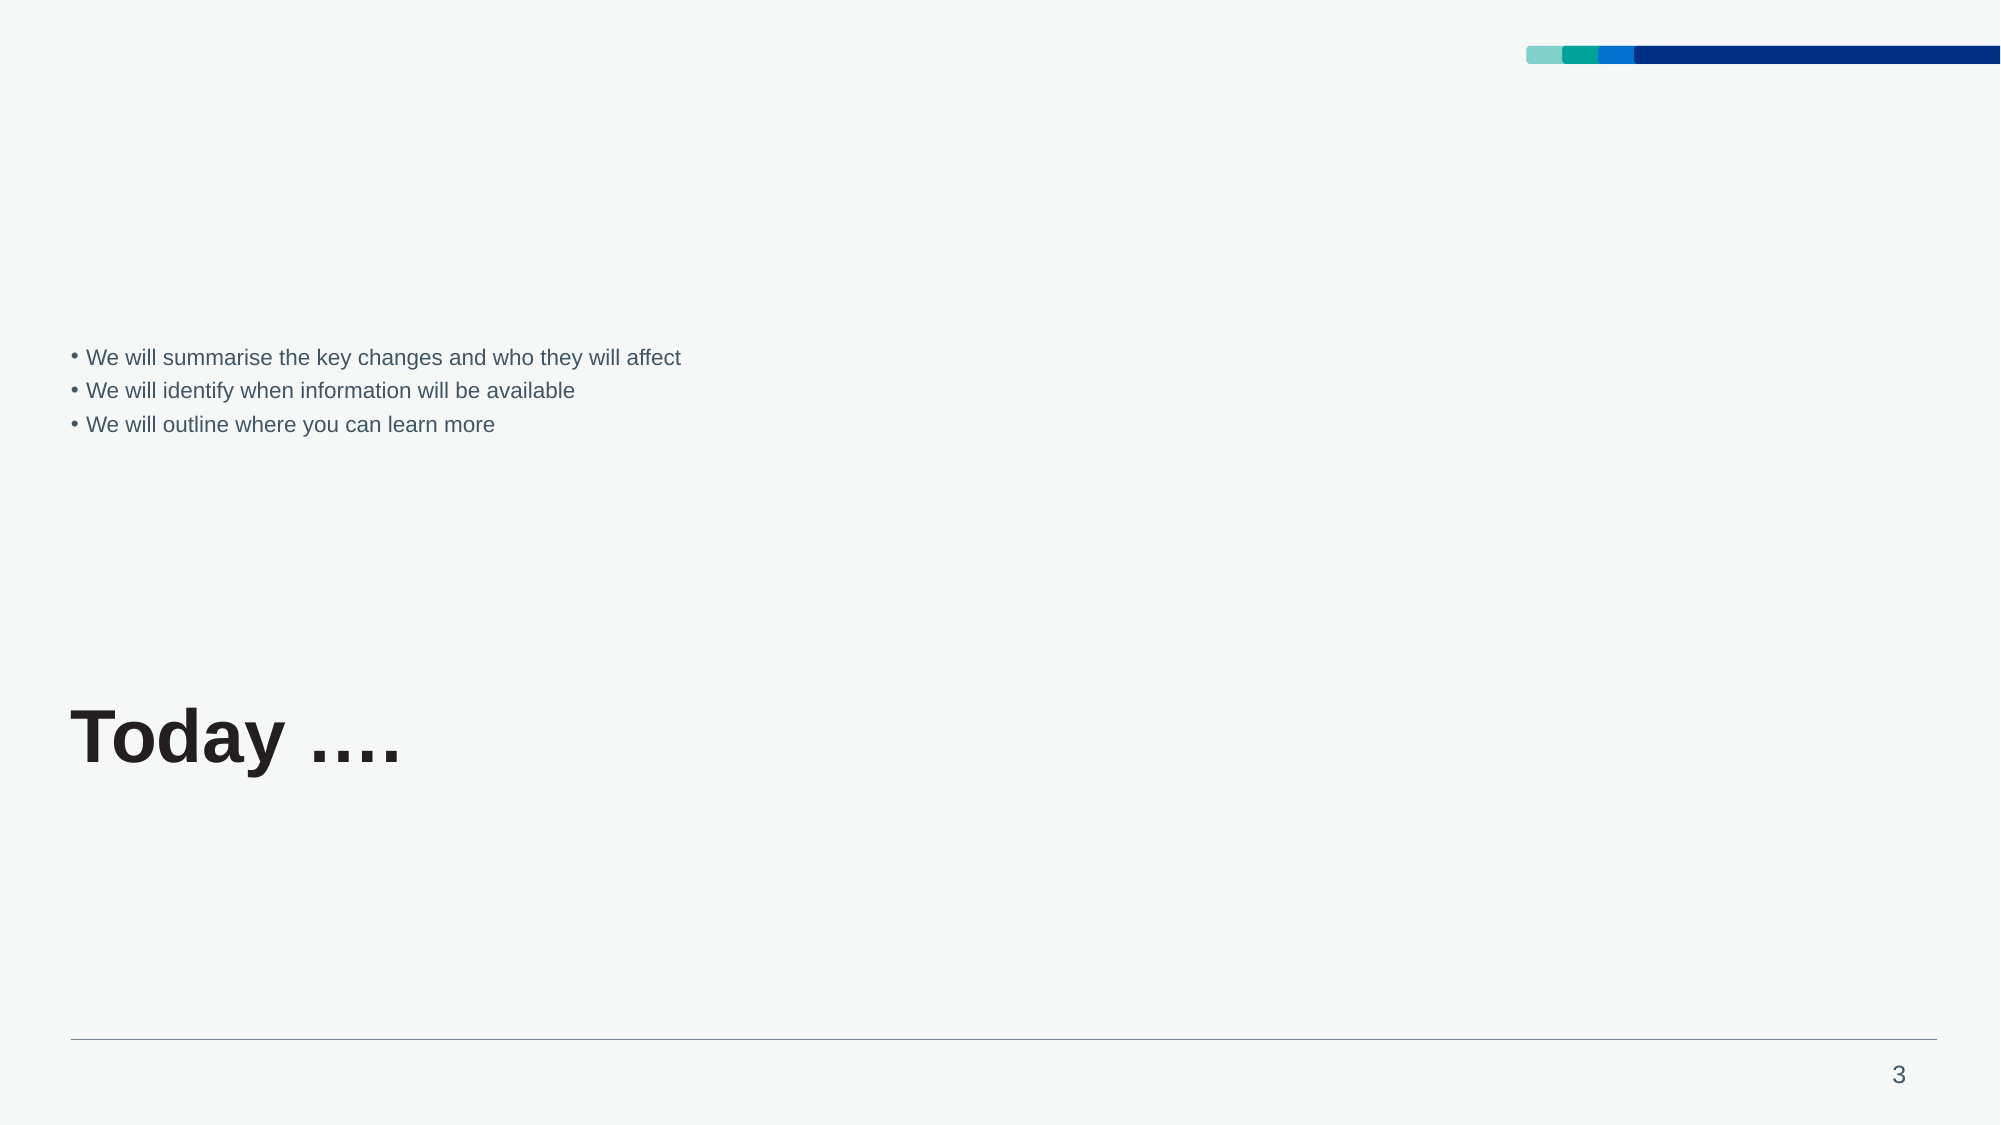

We will summarise the key changes and who they will affect
We will identify when information will be available
We will outline where you can learn more
# Today ….